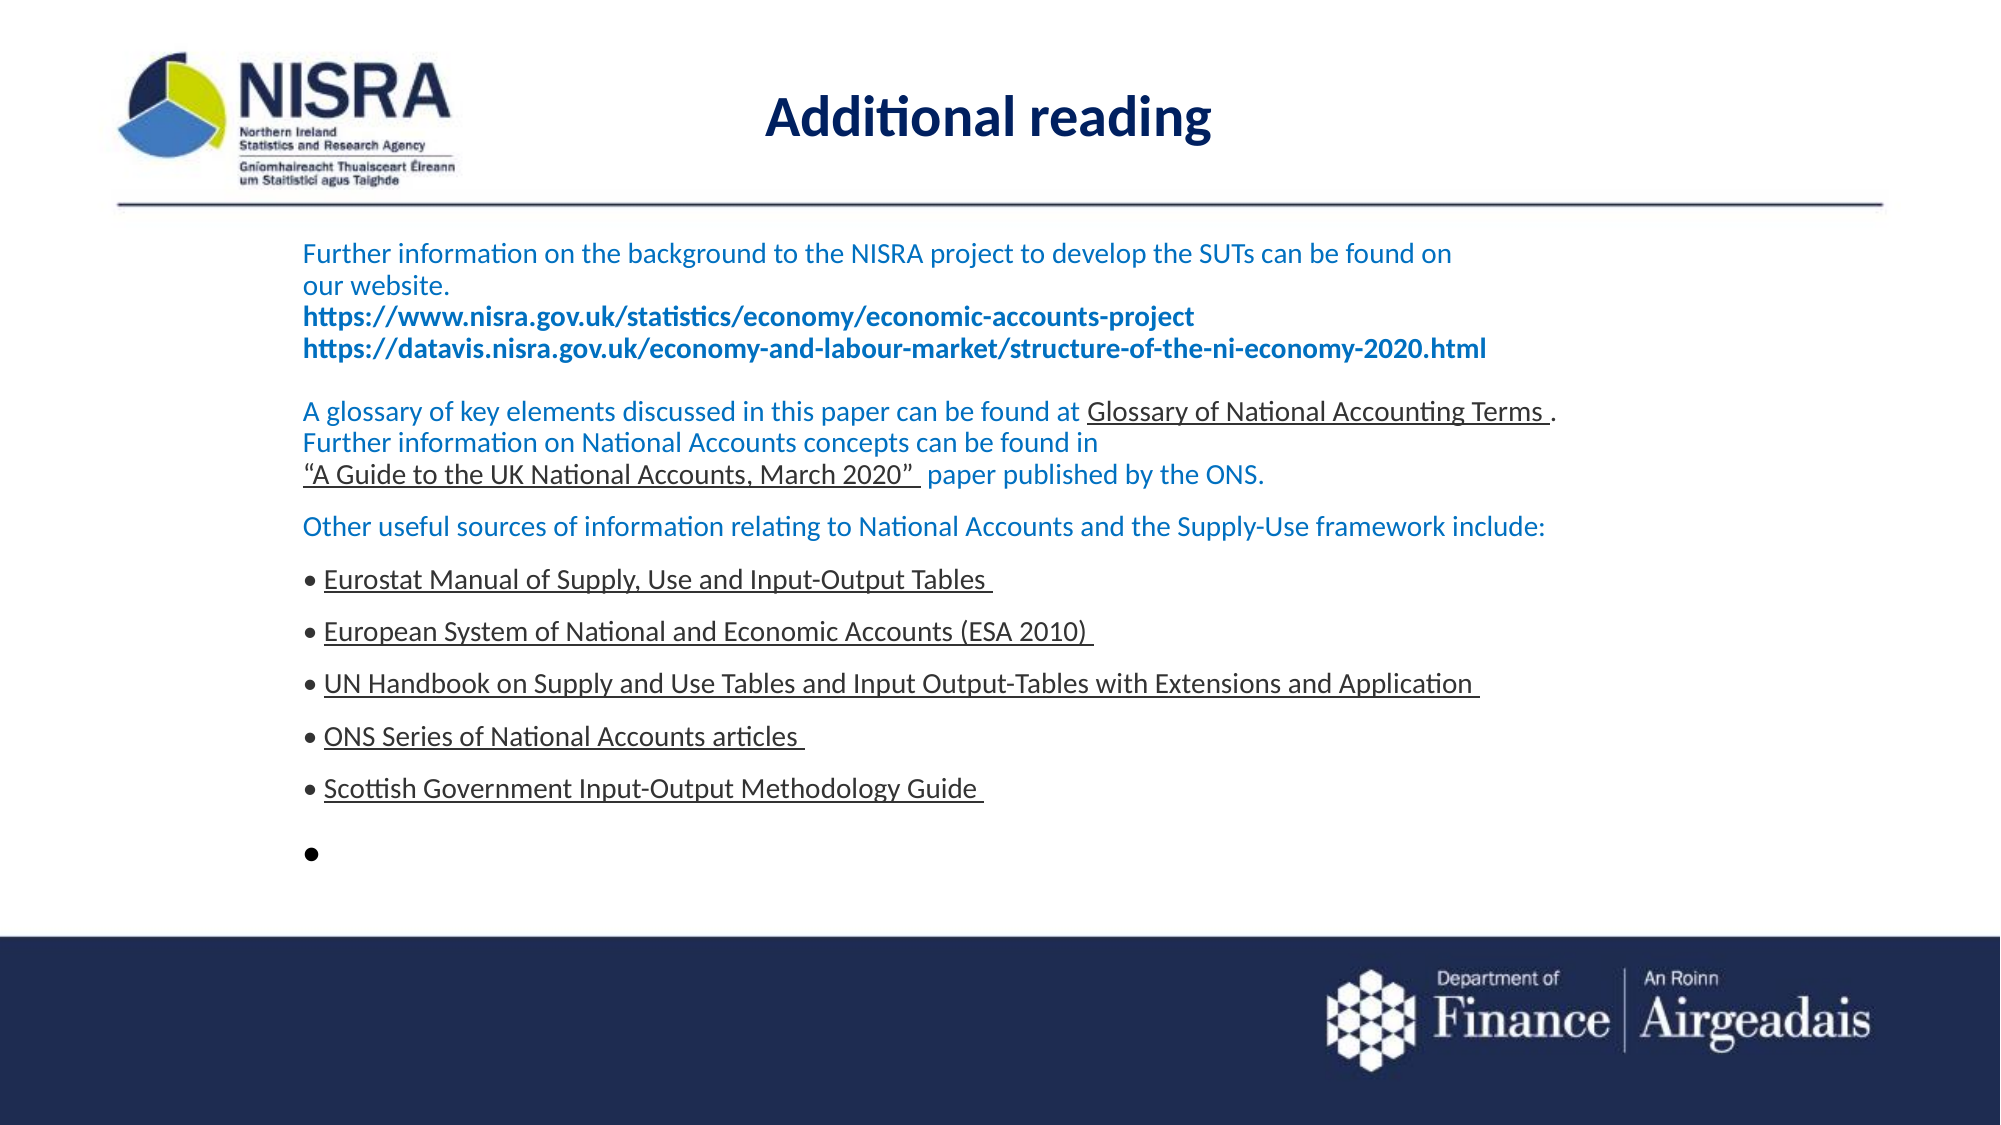

#
Additional reading
Further information on the background to the NISRA project to develop the SUTs can be found on our website.
https://www.nisra.gov.uk/statistics/economy/economic-accounts-project
https://datavis.nisra.gov.uk/economy-and-labour-market/structure-of-the-ni-economy-2020.html
A glossary of key elements discussed in this paper can be found at Glossary of National Accounting Terms . Further information on National Accounts concepts can be found in “A Guide to the UK National Accounts, March 2020”  paper published by the ONS.
Other useful sources of information relating to National Accounts and the Supply-Use framework include:
• Eurostat Manual of Supply, Use and Input-Output Tables
• European System of National and Economic Accounts (ESA 2010)
• UN Handbook on Supply and Use Tables and Input Output-Tables with Extensions and Application
• ONS Series of National Accounts articles
• Scottish Government Input-Output Methodology Guide